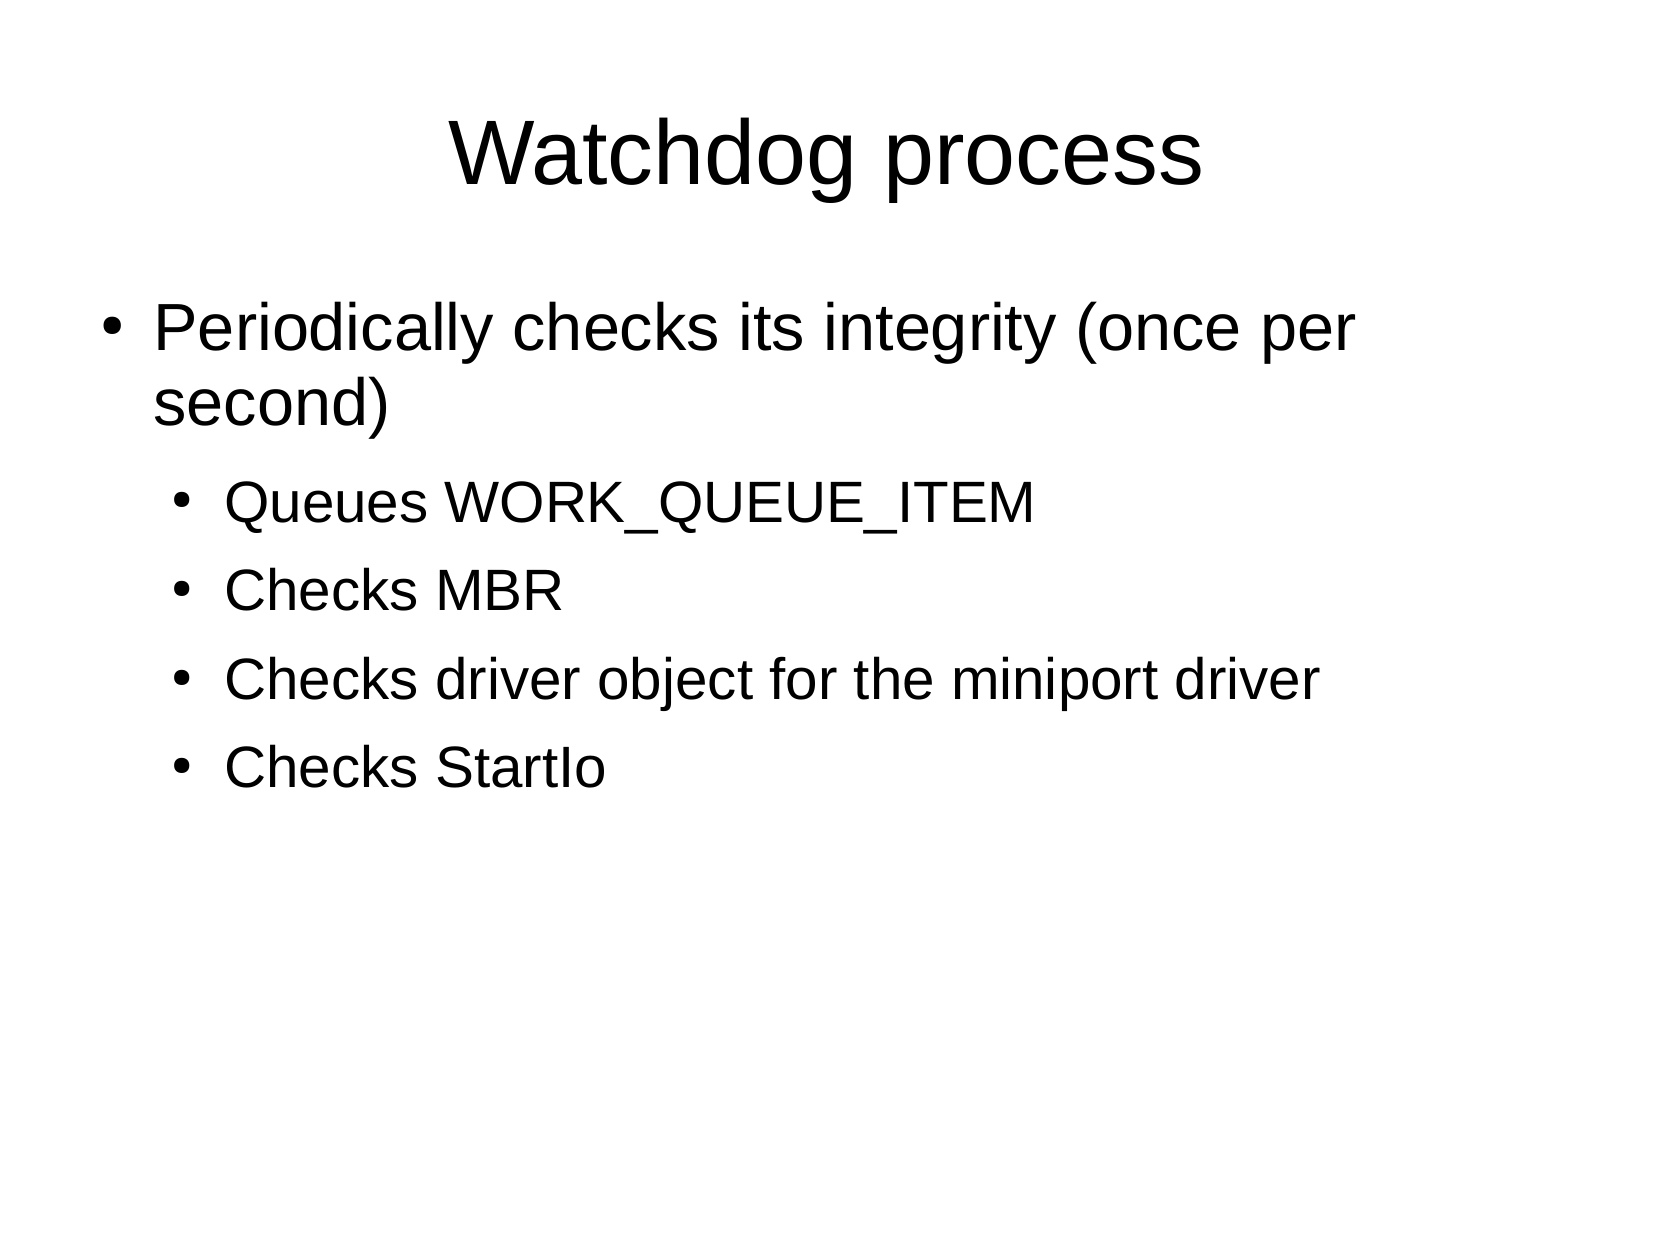

# Watchdog process
Periodically checks its integrity (once per second)
Queues WORK_QUEUE_ITEM
Checks MBR
Checks driver object for the miniport driver
Checks StartIo